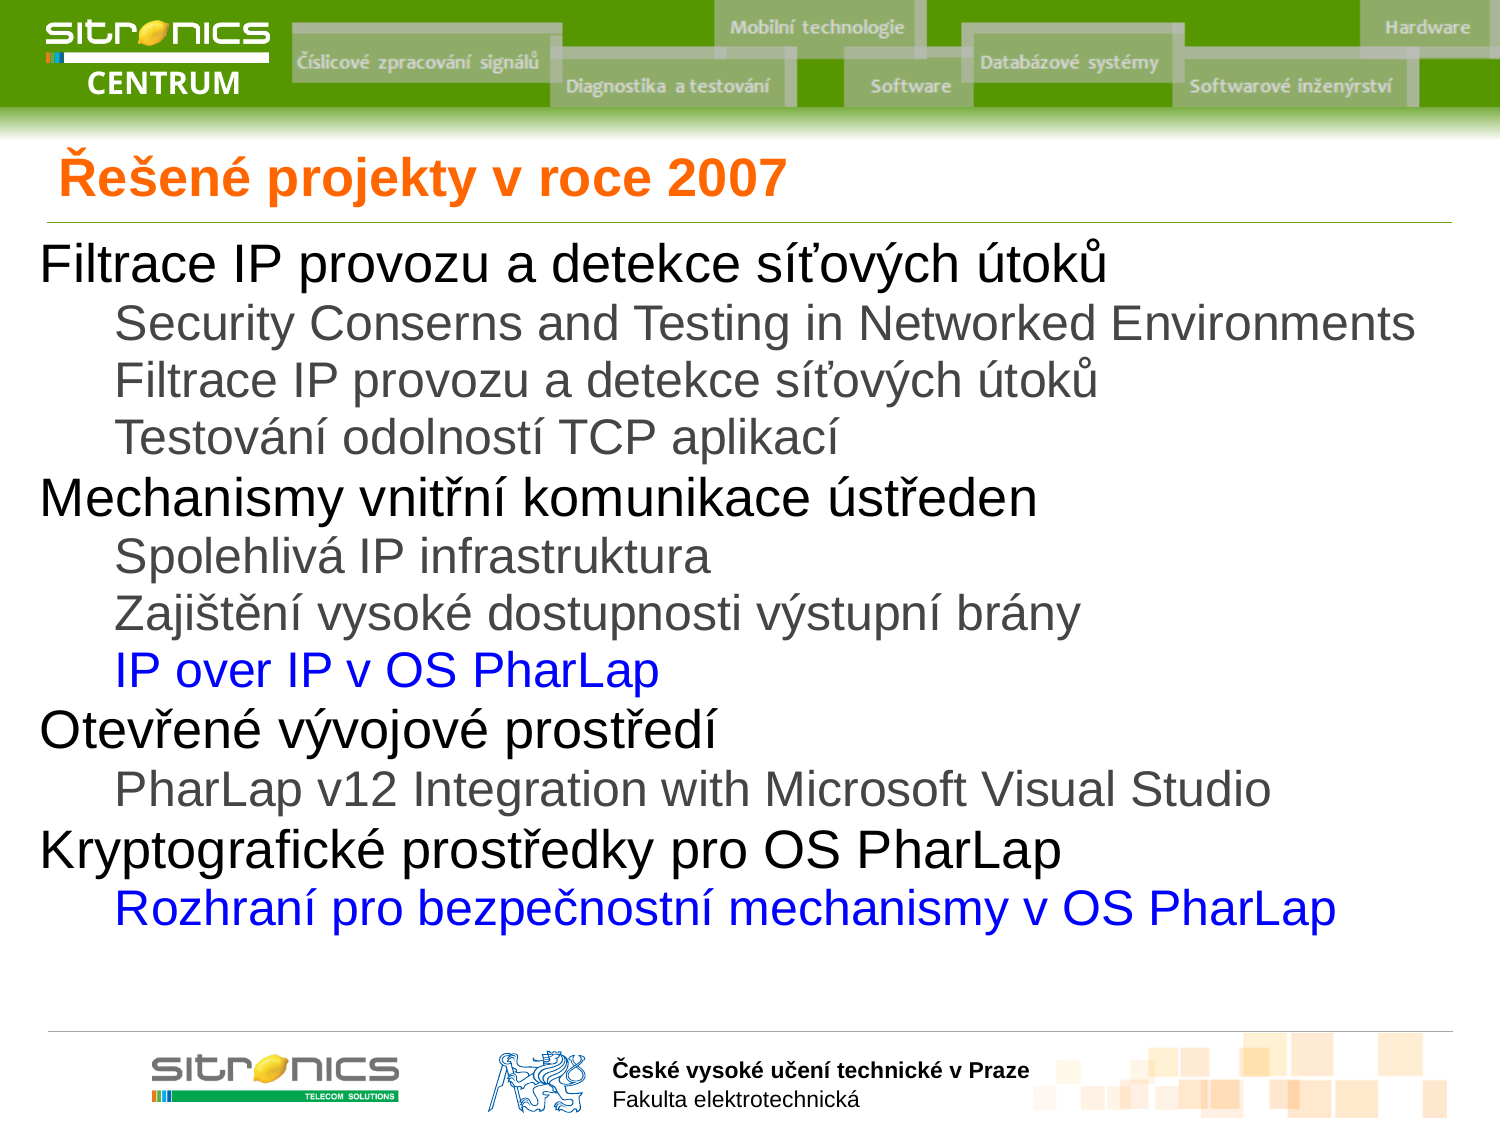

# Řešené projekty v roce 2007
Filtrace IP provozu a detekce síťových útoků
Security Conserns and Testing in Networked Environments
Filtrace IP provozu a detekce síťových útoků
Testování odolností TCP aplikací
Mechanismy vnitřní komunikace ústředen
Spolehlivá IP infrastruktura
Zajištění vysoké dostupnosti výstupní brány
IP over IP v OS PharLap
Otevřené vývojové prostředí
PharLap v12 Integration with Microsoft Visual Studio
Kryptografické prostředky pro OS PharLap
Rozhraní pro bezpečnostní mechanismy v OS PharLap